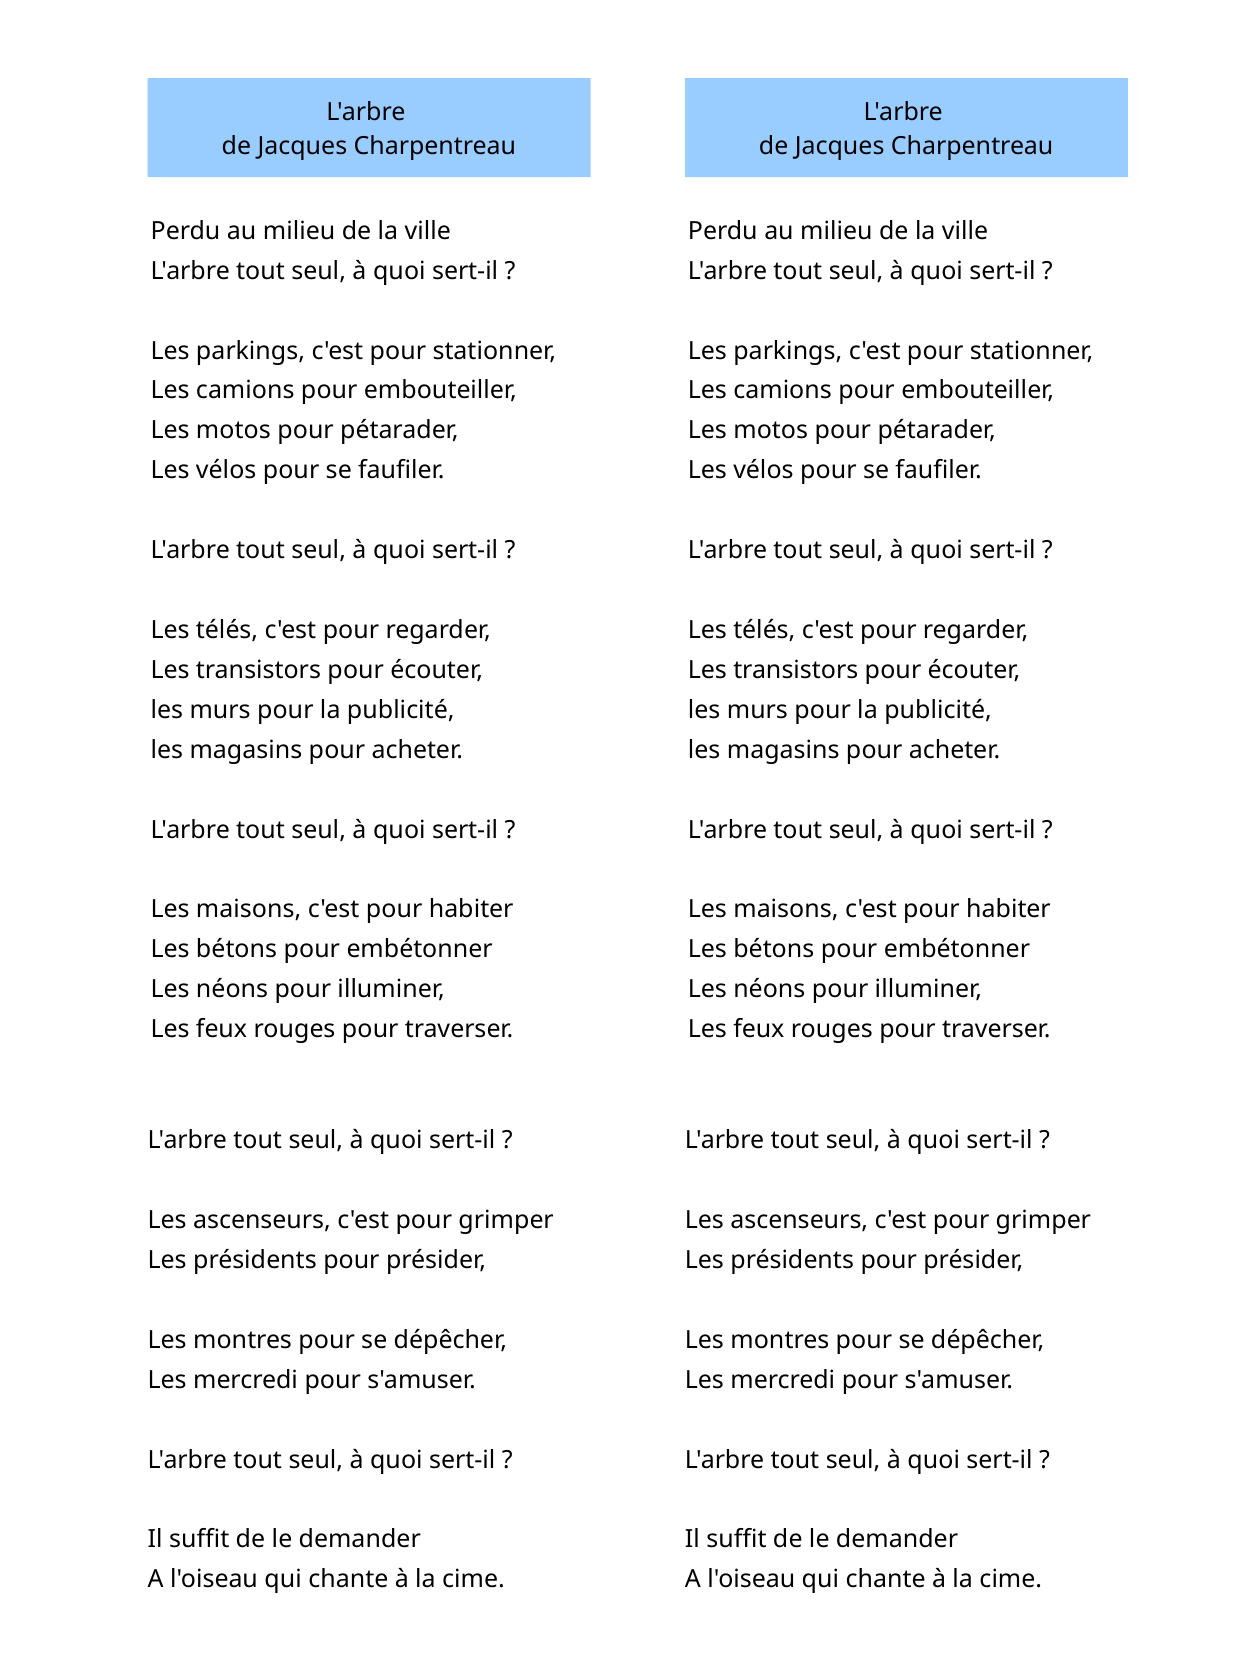

# L'arbre de Jacques Charpentreau
L'arbre
de Jacques Charpentreau
Perdu au milieu de la ville
L'arbre tout seul, à quoi sert-il ?
Les parkings, c'est pour stationner,
Les camions pour embouteiller,
Les motos pour pétarader,
Les vélos pour se faufiler.
L'arbre tout seul, à quoi sert-il ?
Les télés, c'est pour regarder,
Les transistors pour écouter,
les murs pour la publicité,
les magasins pour acheter.
L'arbre tout seul, à quoi sert-il ?
Les maisons, c'est pour habiter
Les bétons pour embétonner
Les néons pour illuminer,
Les feux rouges pour traverser.
Perdu au milieu de la ville
L'arbre tout seul, à quoi sert-il ?
Les parkings, c'est pour stationner,
Les camions pour embouteiller,
Les motos pour pétarader,
Les vélos pour se faufiler.
L'arbre tout seul, à quoi sert-il ?
Les télés, c'est pour regarder,
Les transistors pour écouter,
les murs pour la publicité,
les magasins pour acheter.
L'arbre tout seul, à quoi sert-il ?
Les maisons, c'est pour habiter
Les bétons pour embétonner
Les néons pour illuminer,
Les feux rouges pour traverser.
L'arbre tout seul, à quoi sert-il ?
Les ascenseurs, c'est pour grimper
Les présidents pour présider,
Les montres pour se dépêcher,
Les mercredi pour s'amuser.
L'arbre tout seul, à quoi sert-il ?
Il suffit de le demander
A l'oiseau qui chante à la cime.
L'arbre tout seul, à quoi sert-il ?
Les ascenseurs, c'est pour grimper
Les présidents pour présider,
Les montres pour se dépêcher,
Les mercredi pour s'amuser.
L'arbre tout seul, à quoi sert-il ?
Il suffit de le demander
A l'oiseau qui chante à la cime.